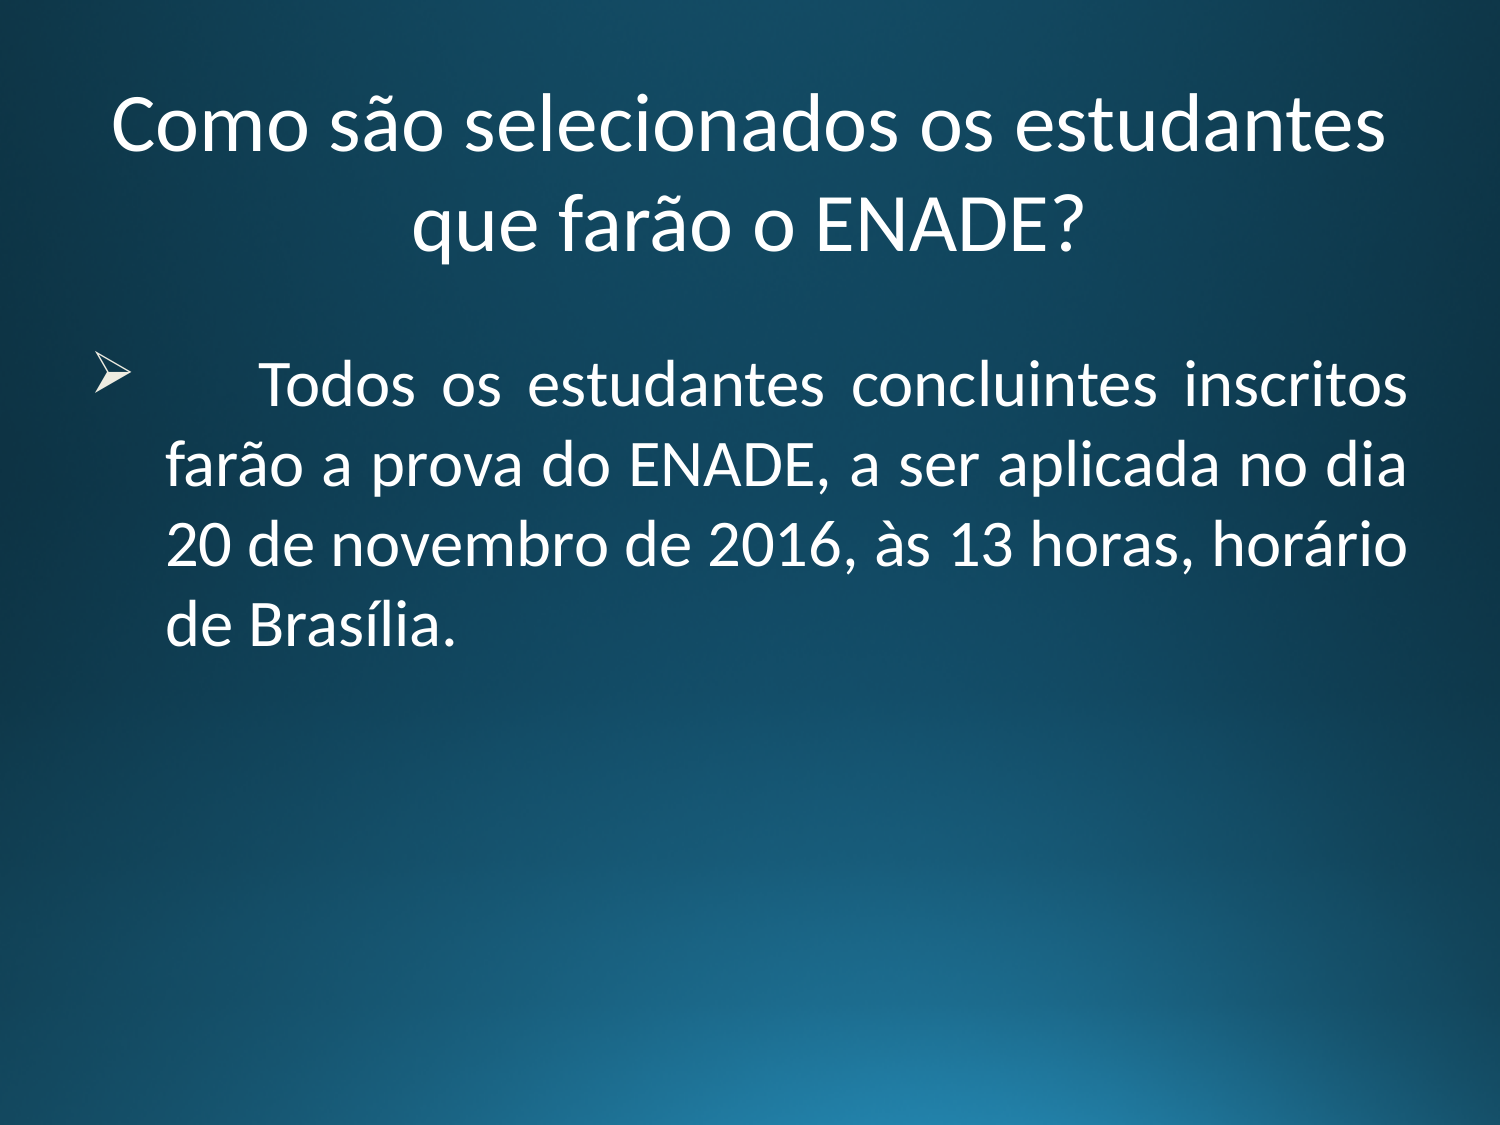

Como são selecionados os estudantes que farão o ENADE?
 Todos os estudantes concluintes inscritos farão a prova do ENADE, a ser aplicada no dia 20 de novembro de 2016, às 13 horas, horário de Brasília.